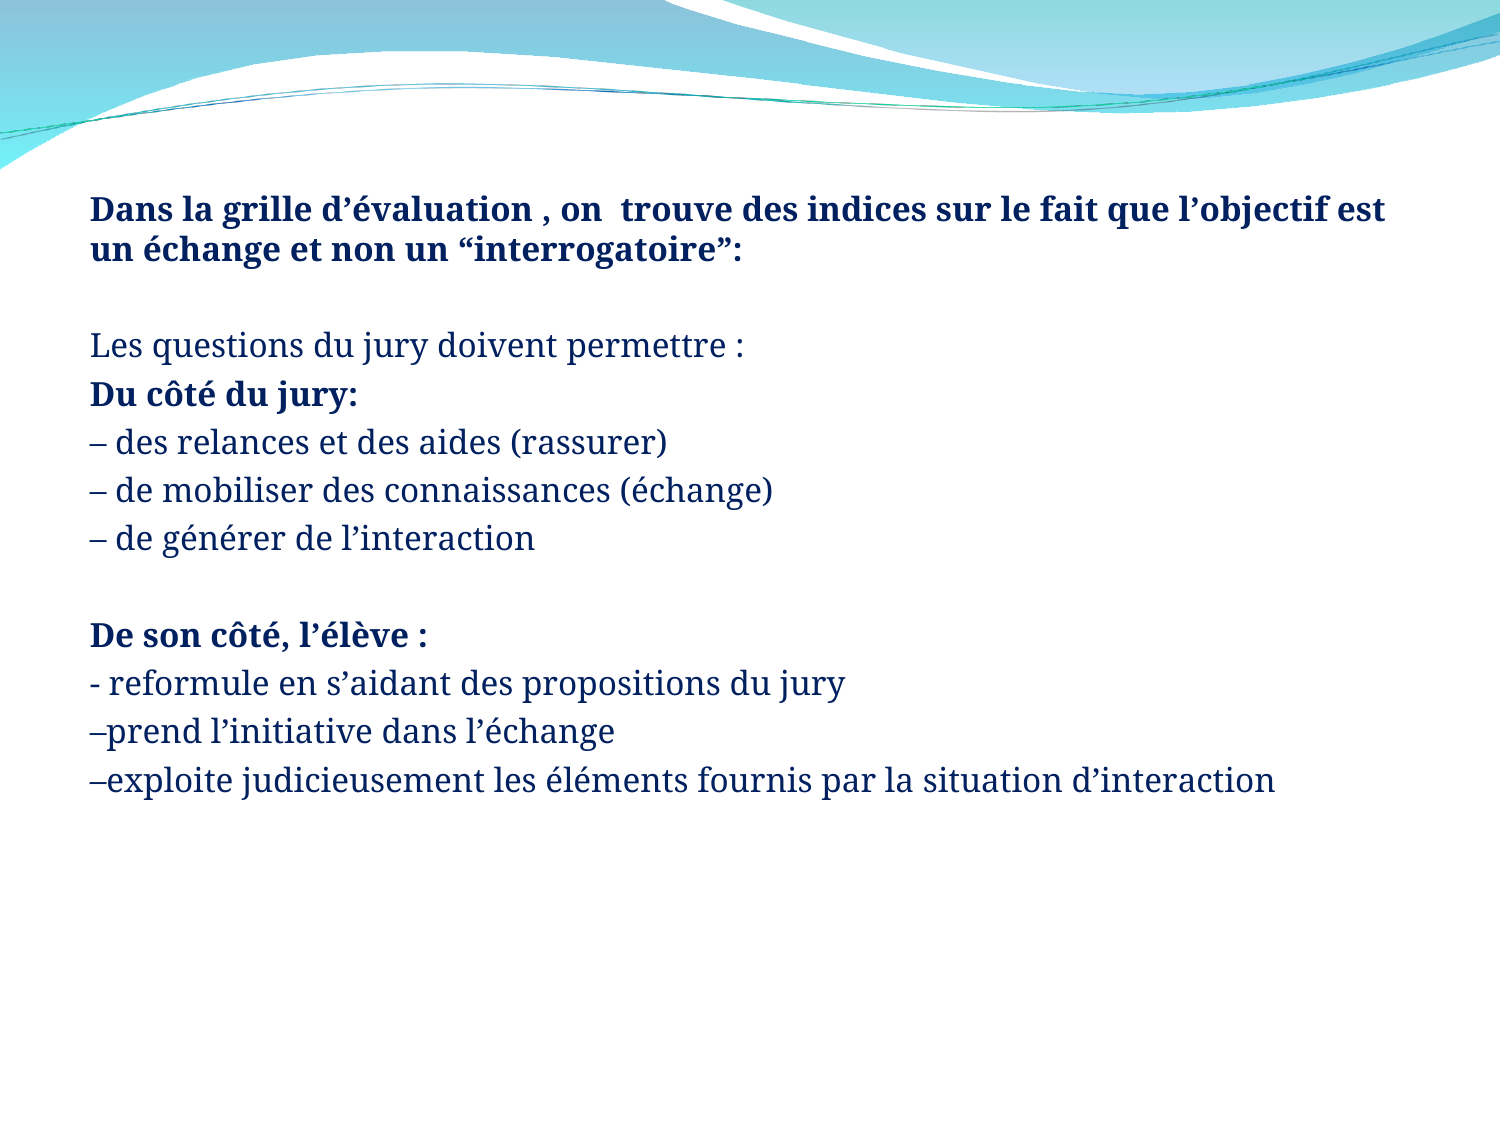

# Dans la grille d’évaluation , on trouve des indices sur le fait que l’objectif est un échange et non un “interrogatoire”:
Les questions du jury doivent permettre :
Du côté du jury:
– des relances et des aides (rassurer)
– de mobiliser des connaissances (échange)
– de générer de l’interaction
De son côté, l’élève :
- reformule en s’aidant des propositions du jury
–prend l’initiative dans l’échange
–exploite judicieusement les éléments fournis par la situation d’interaction